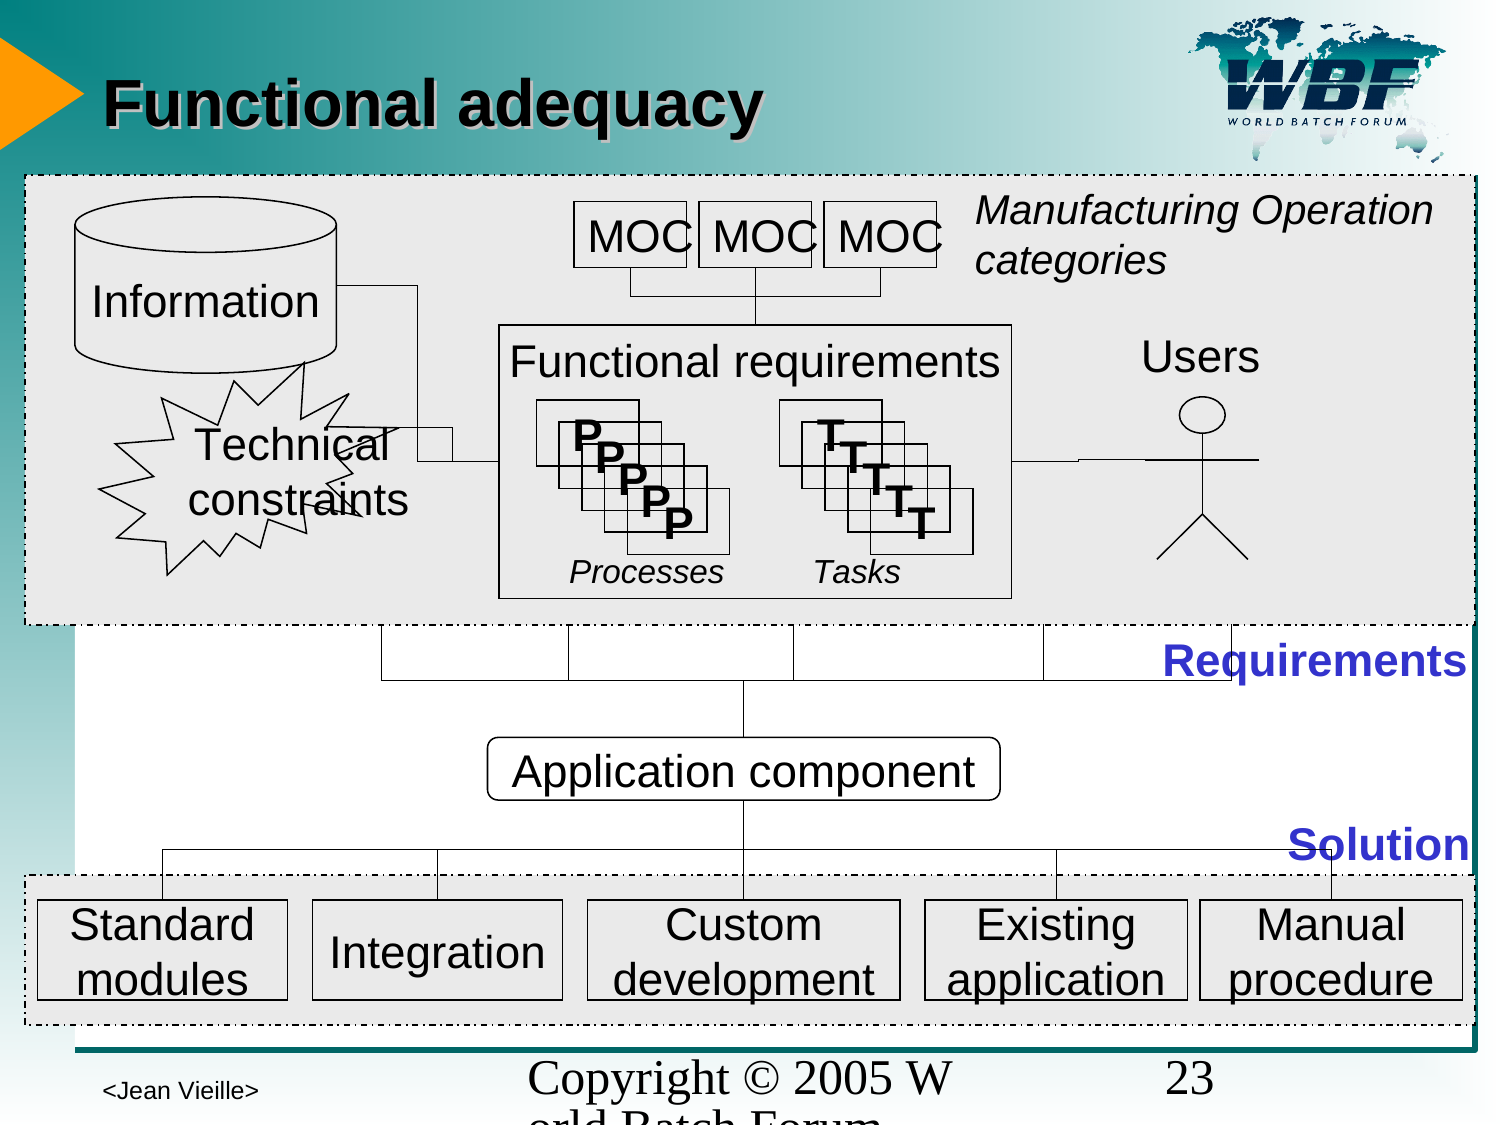

# Functional adequacy
Information
Manufacturing Operation
categories
MOC
MOC
MOC
Users
Functional requirements
Technical
constraints
P
T
P
T
P
T
P
T
P
T
Processes
Tasks
Requirements
Application component
Solution
Standard modules
Integration
Custom development
Existing application
Manual procedure
Copyright © 2005 World Batch Forum
23